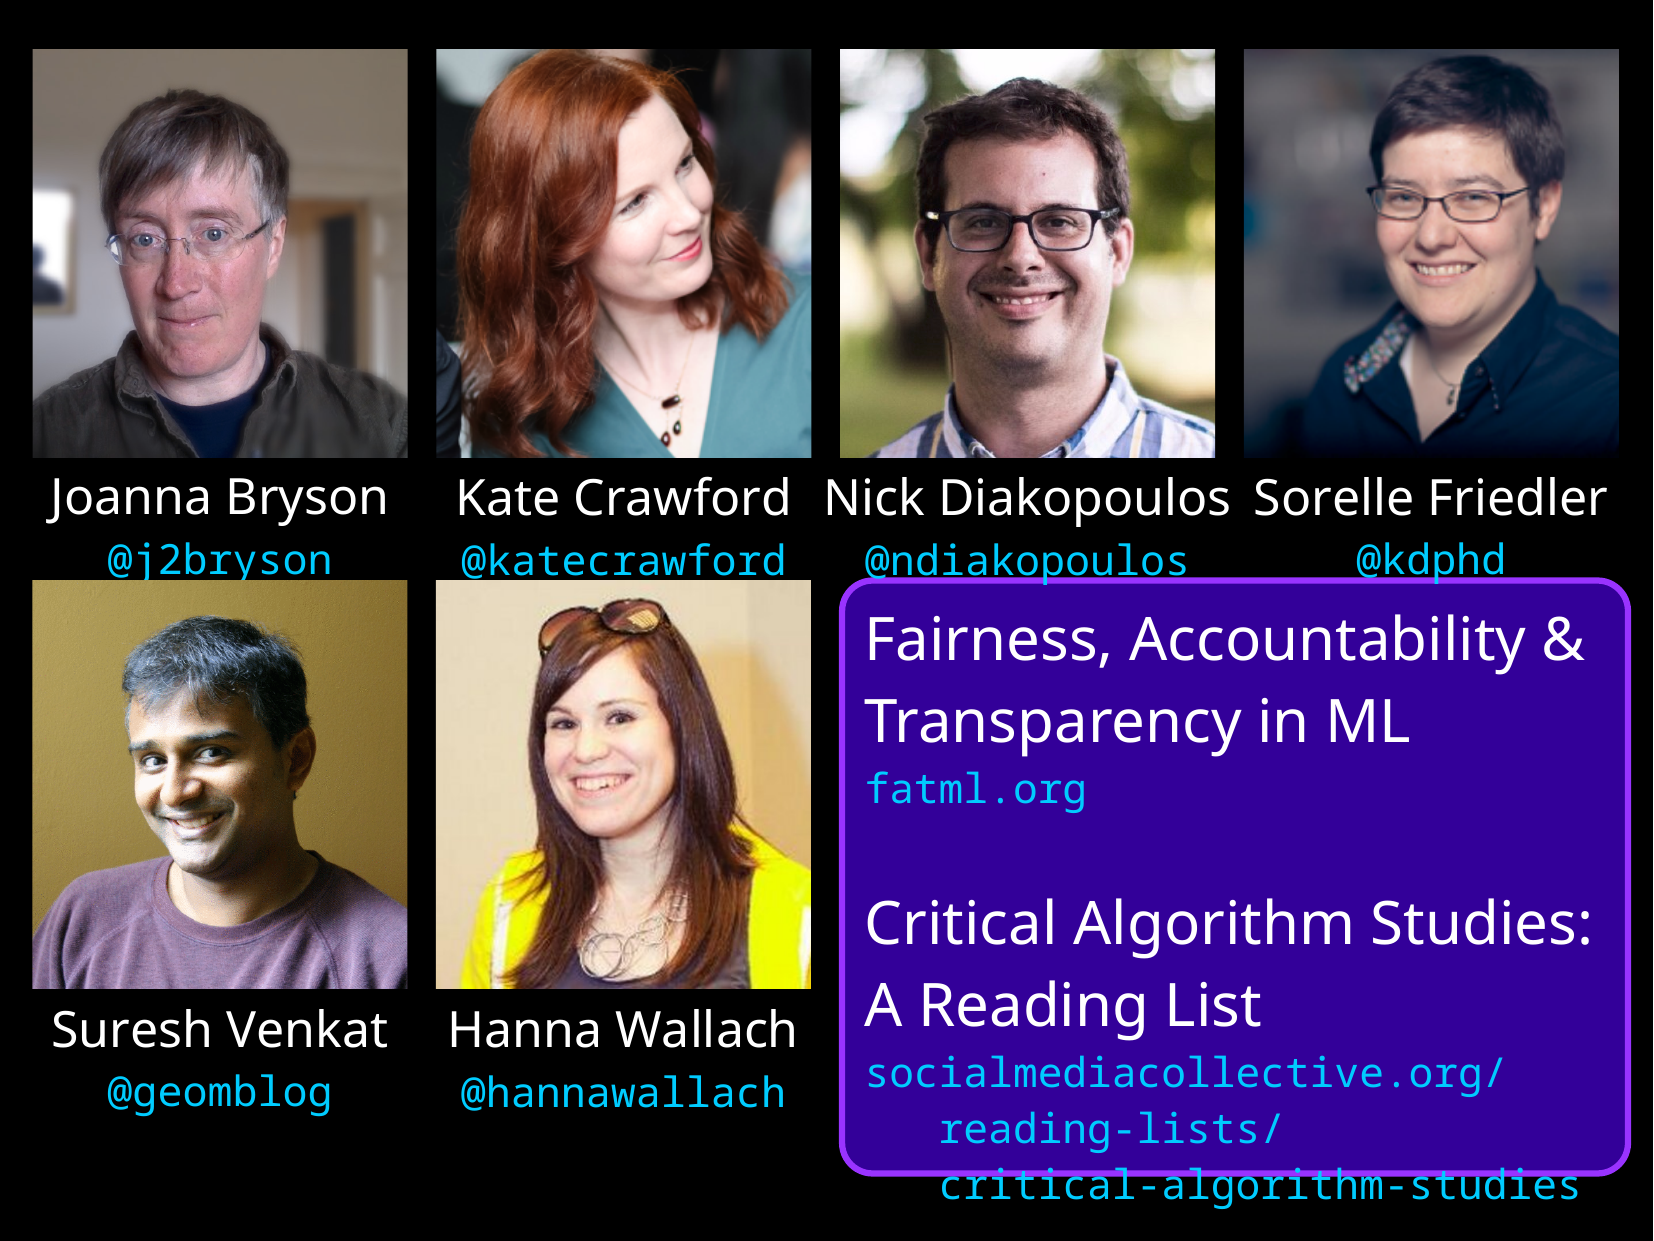

Joanna Bryson
@j2bryson
Kate Crawford
@katecrawford
Nick Diakopoulos
@ndiakopoulos
Sorelle Friedler
@kdphd
Suresh Venkat
@geomblog
Hanna Wallach
@hannawallach
# Fairness, Accountability & Transparency in ML fatml.org
Critical Algorithm Studies:
A Reading List
socialmediacollective.org/
 reading-lists/
 critical-algorithm-studies